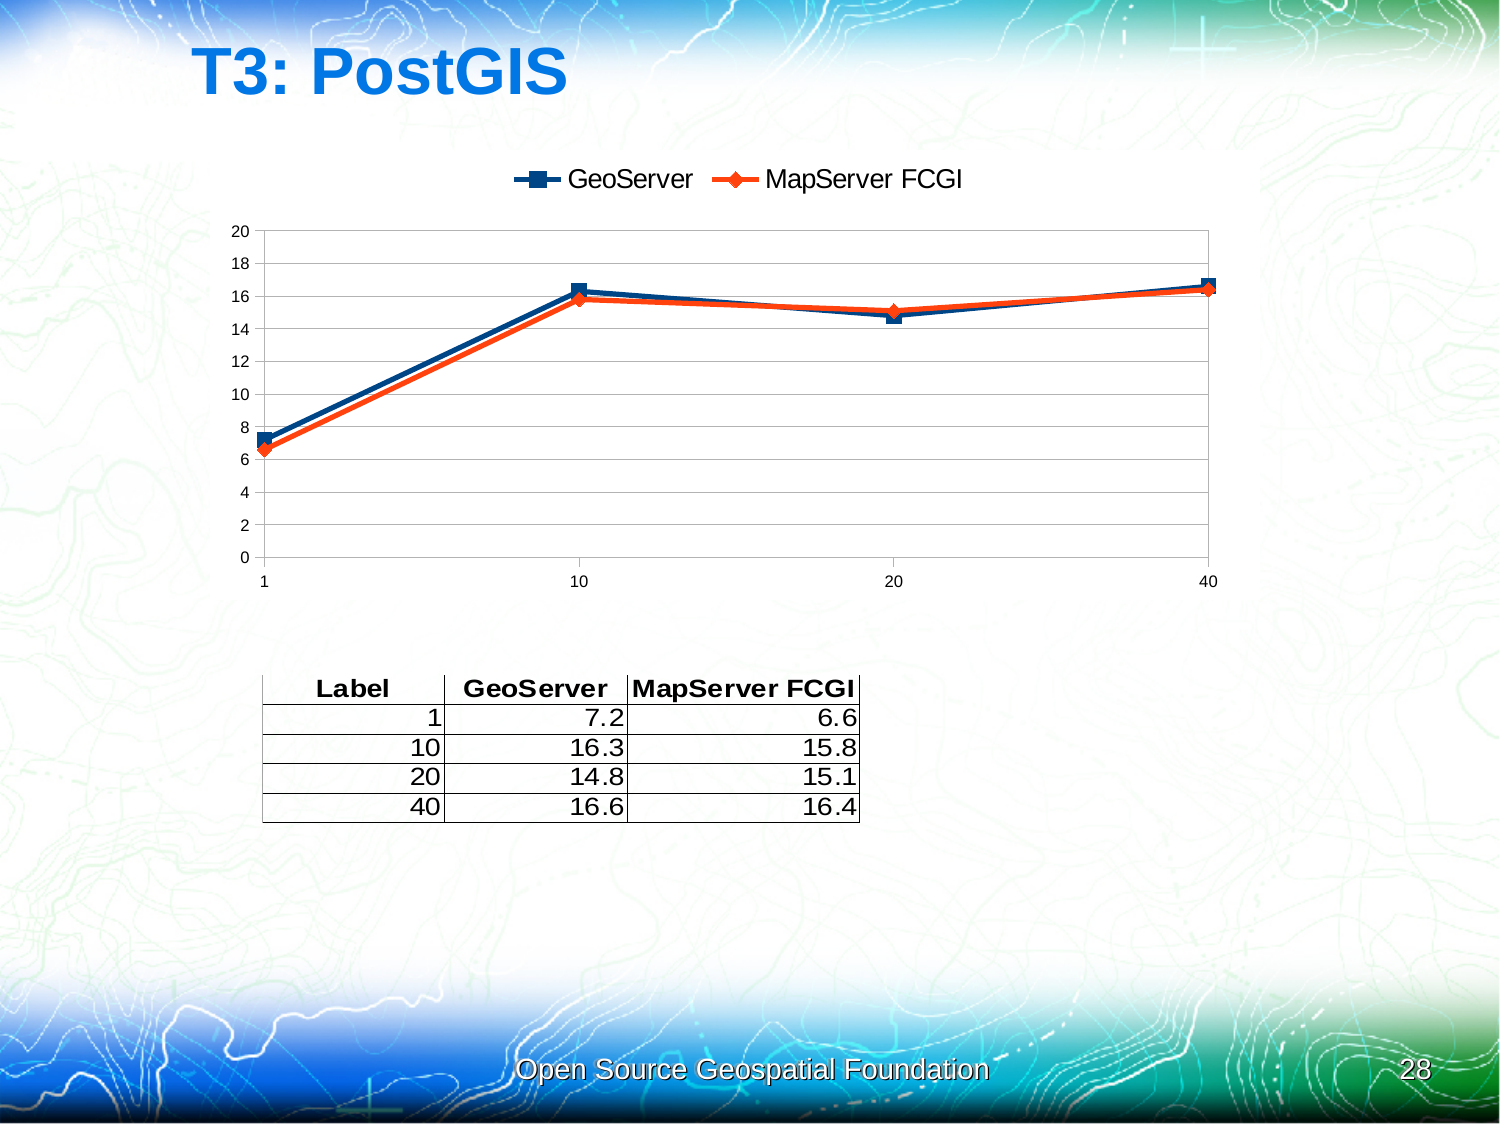

# T3: PostGIS
### Chart
| Category | GeoServer | MapServer FCGI |
|---|---|---|
| 1 | 7.2 | 6.6 |
| 10 | 16.3 | 15.8 |
| 20 | 14.8 | 15.1 |
| 40 | 16.6 | 16.4 |Open Source Geospatial Foundation
28